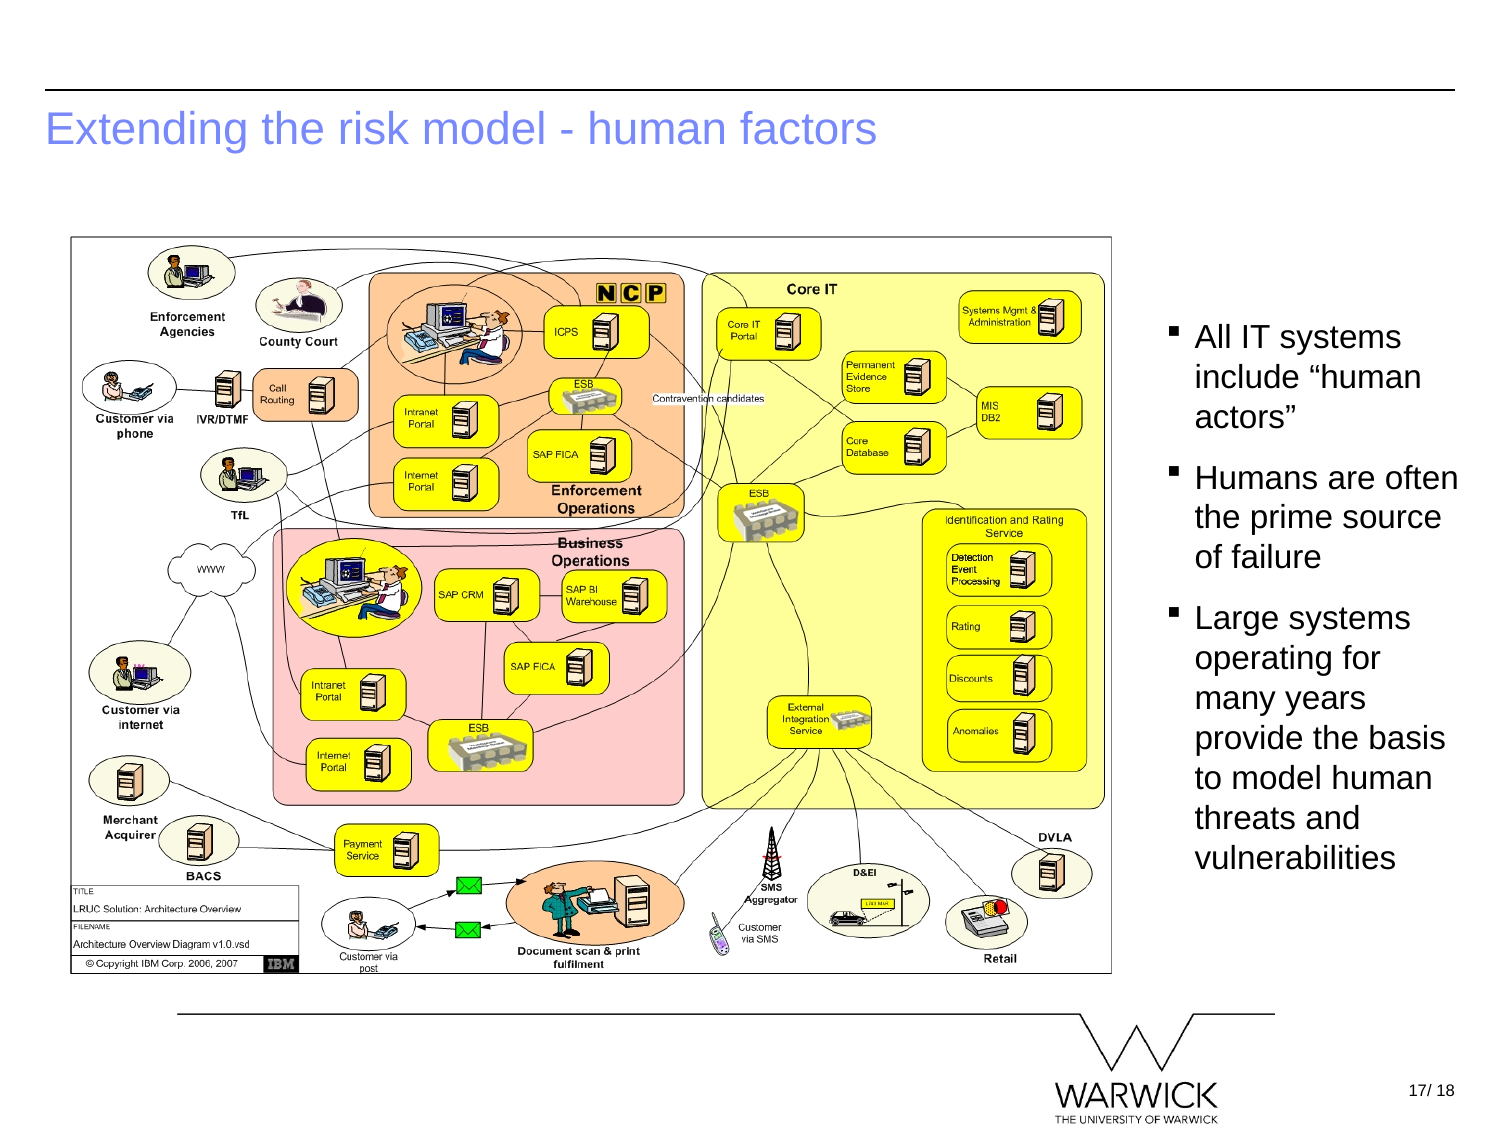

# Extending the risk model - human factors
All IT systems include “human actors”
Humans are often the prime source of failure
Large systems operating for many years provide the basis to model human threats and vulnerabilities